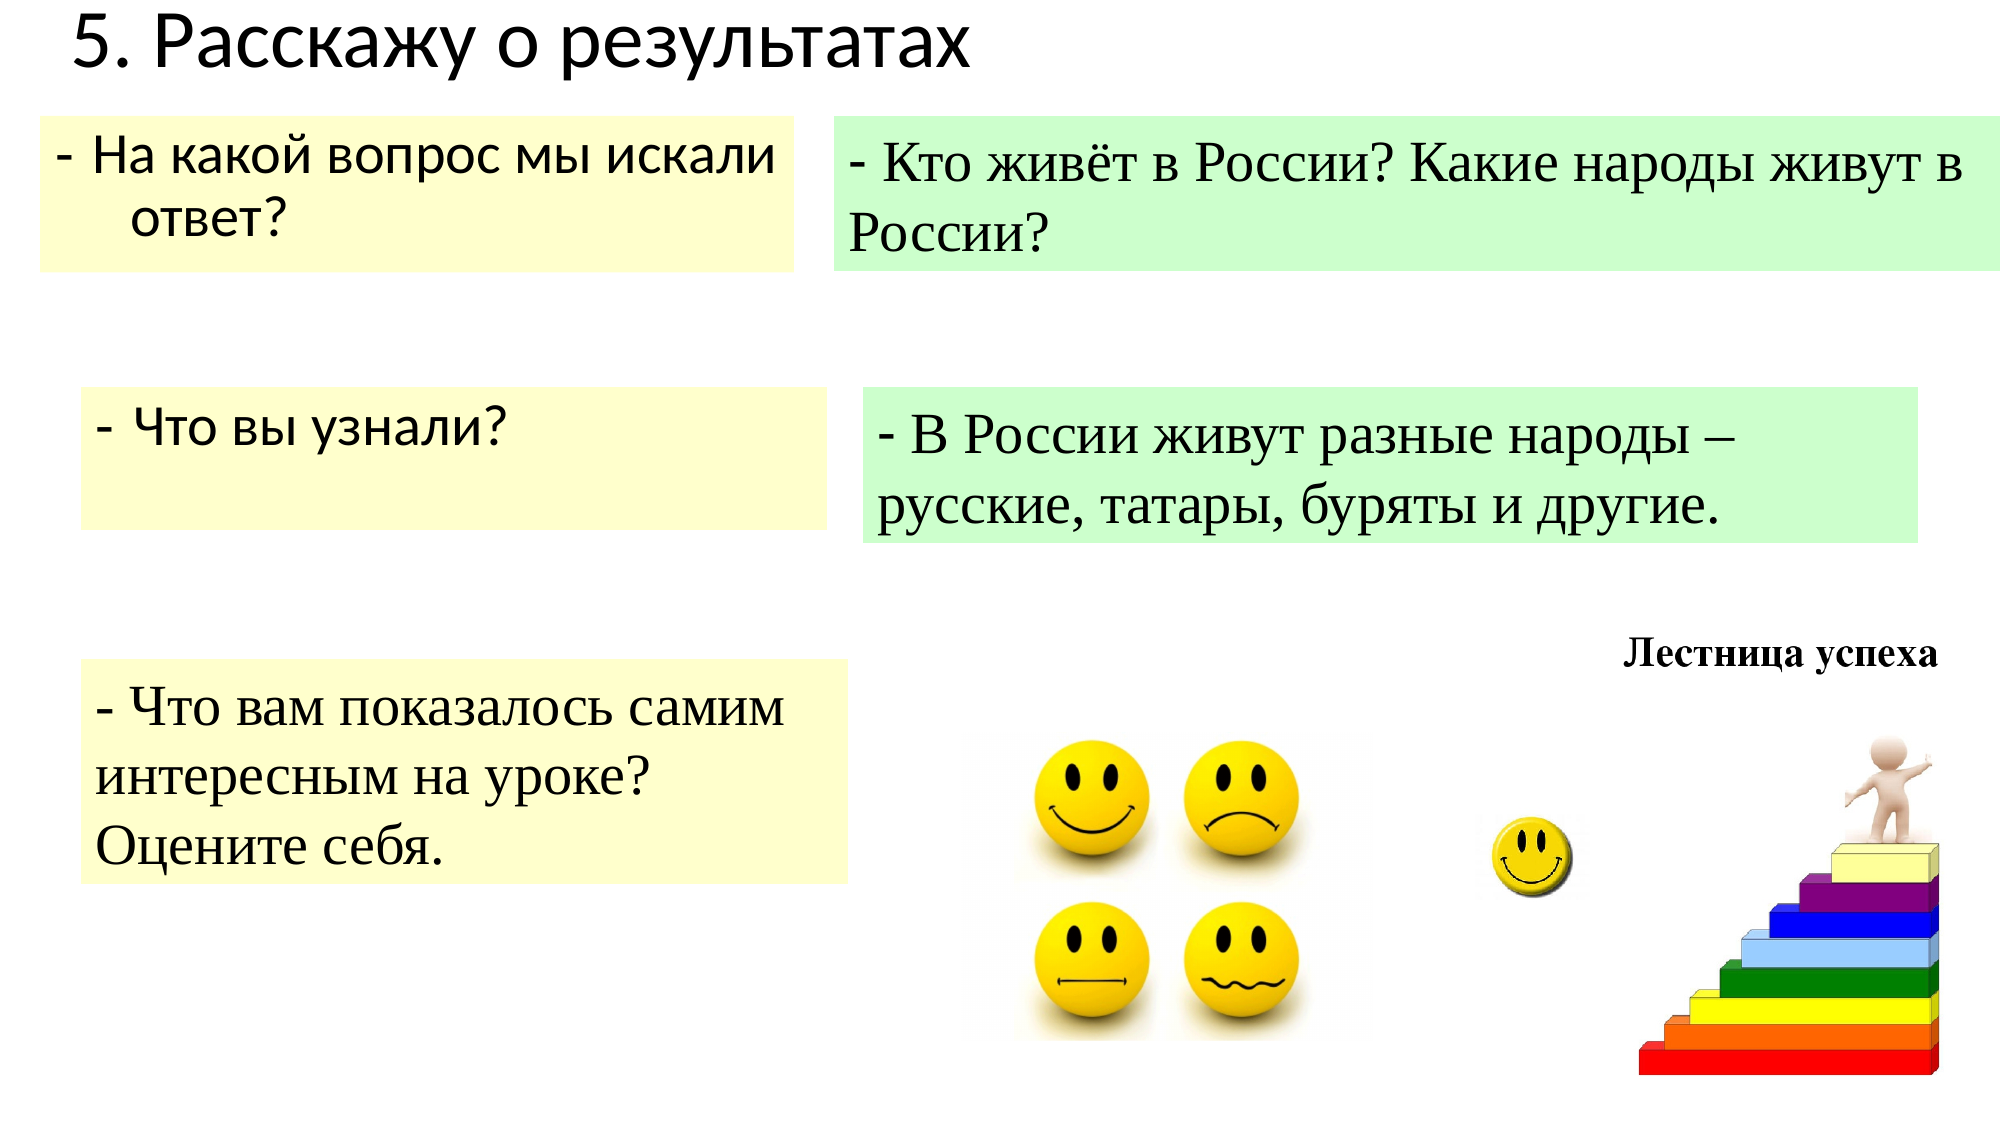

# 5. Расскажу о результатах
На какой вопрос мы искали ответ?
 Кто живёт в России? Какие народы живут в России?
Что вы узнали?
 В России живут разные народы – русские, татары, буряты и другие.
- Что вам показалось самим интересным на уроке? Оцените себя.